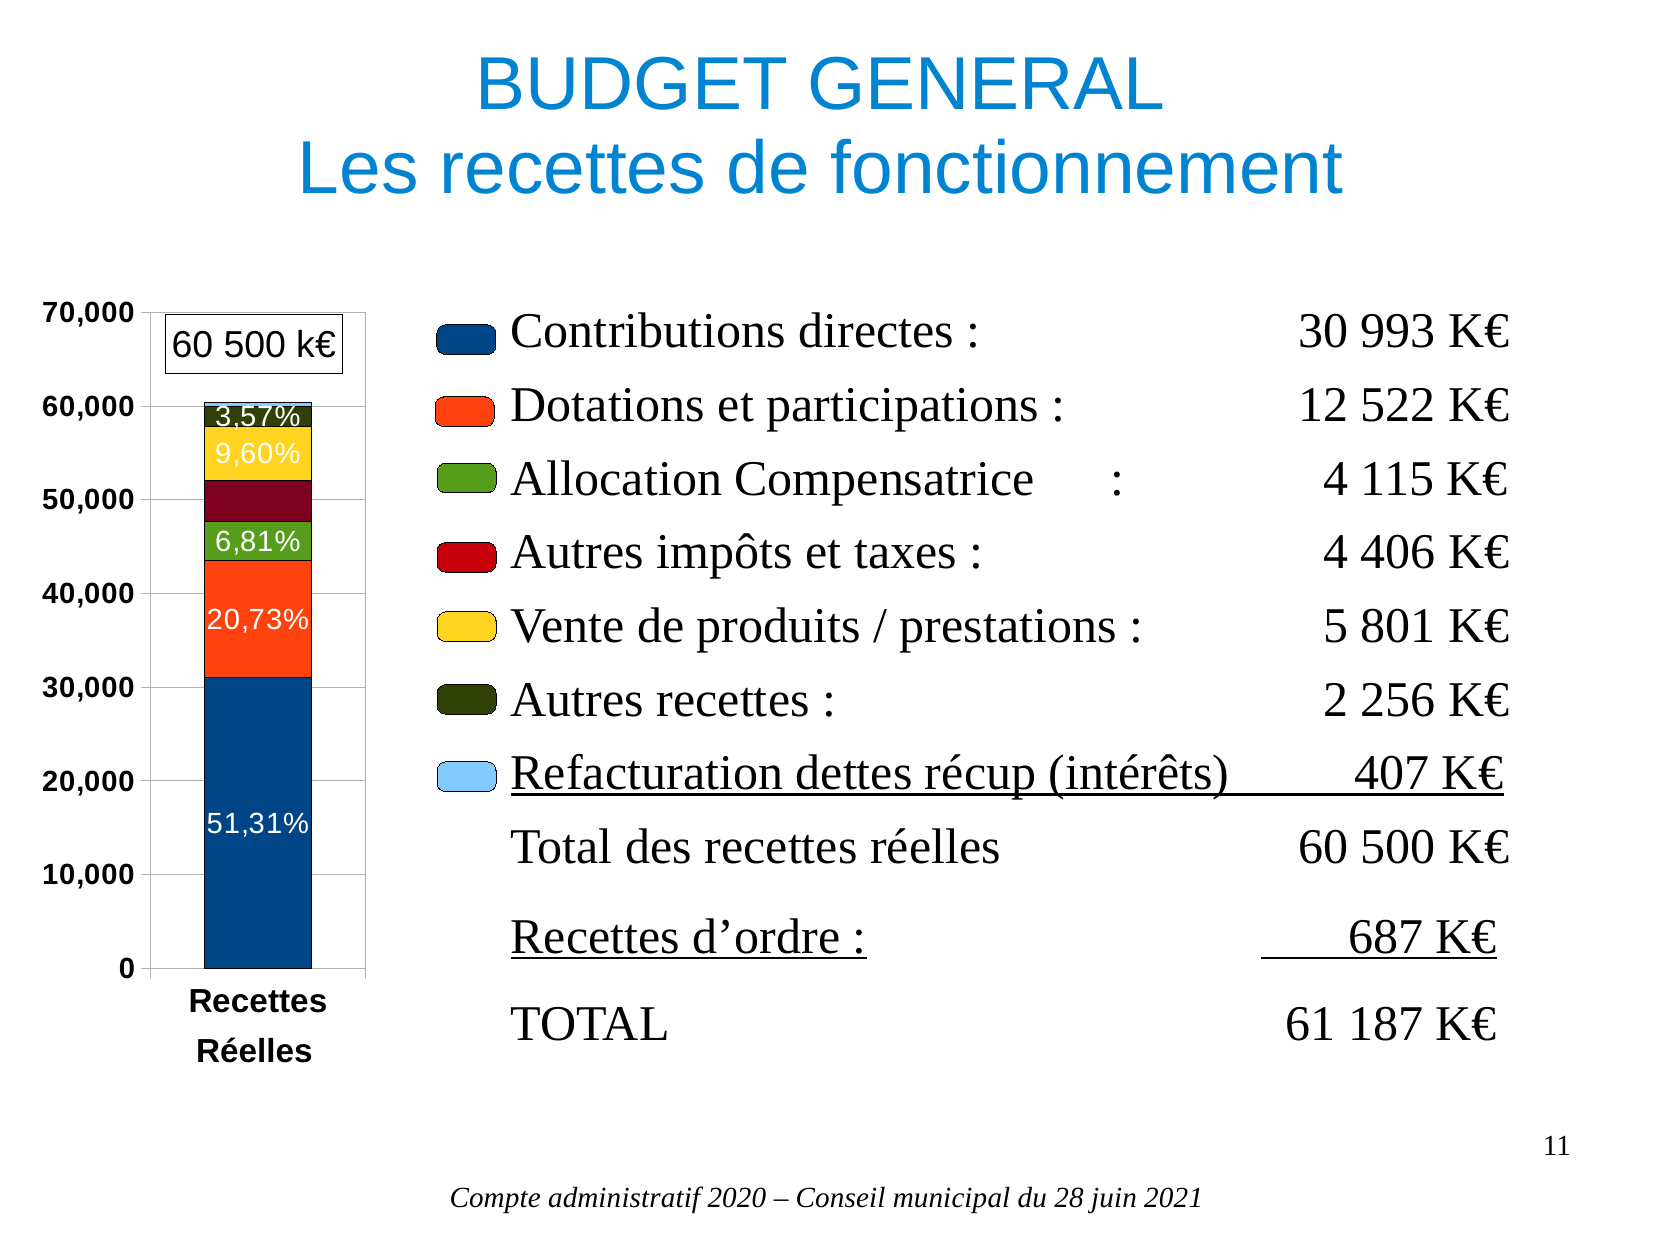

# BUDGET GENERAL Les recettes de fonctionnement
### Chart
| Category | Contributions directes | Dotations et participations | Allocation compensatrice | Autres impôts et taxes | Produits /prestations | | Autres recettes |
|---|---|---|---|---|---|---|---|
| Recettes | 30993.0 | 12522.0 | 4115.0 | 4406.0 | 5801.0 | 2156.0 | 407.0 |Contributions directes :	 	 30 993 K€
Dotations et participations :		 12 522 K€
Allocation Compensatrice 	:	 4 115 K€
Autres impôts et taxes : 		 4 406 K€
Vente de produits / prestations : 	 5 801 K€
Autres recettes :			 2 256 K€
Refacturation dettes récup (intérêts) 407 K€
Total des recettes réelles		 60 500 K€
Recettes d’ordre :			 687 K€
TOTAL				 61 187 K€
60 500 k€
Réelles
11